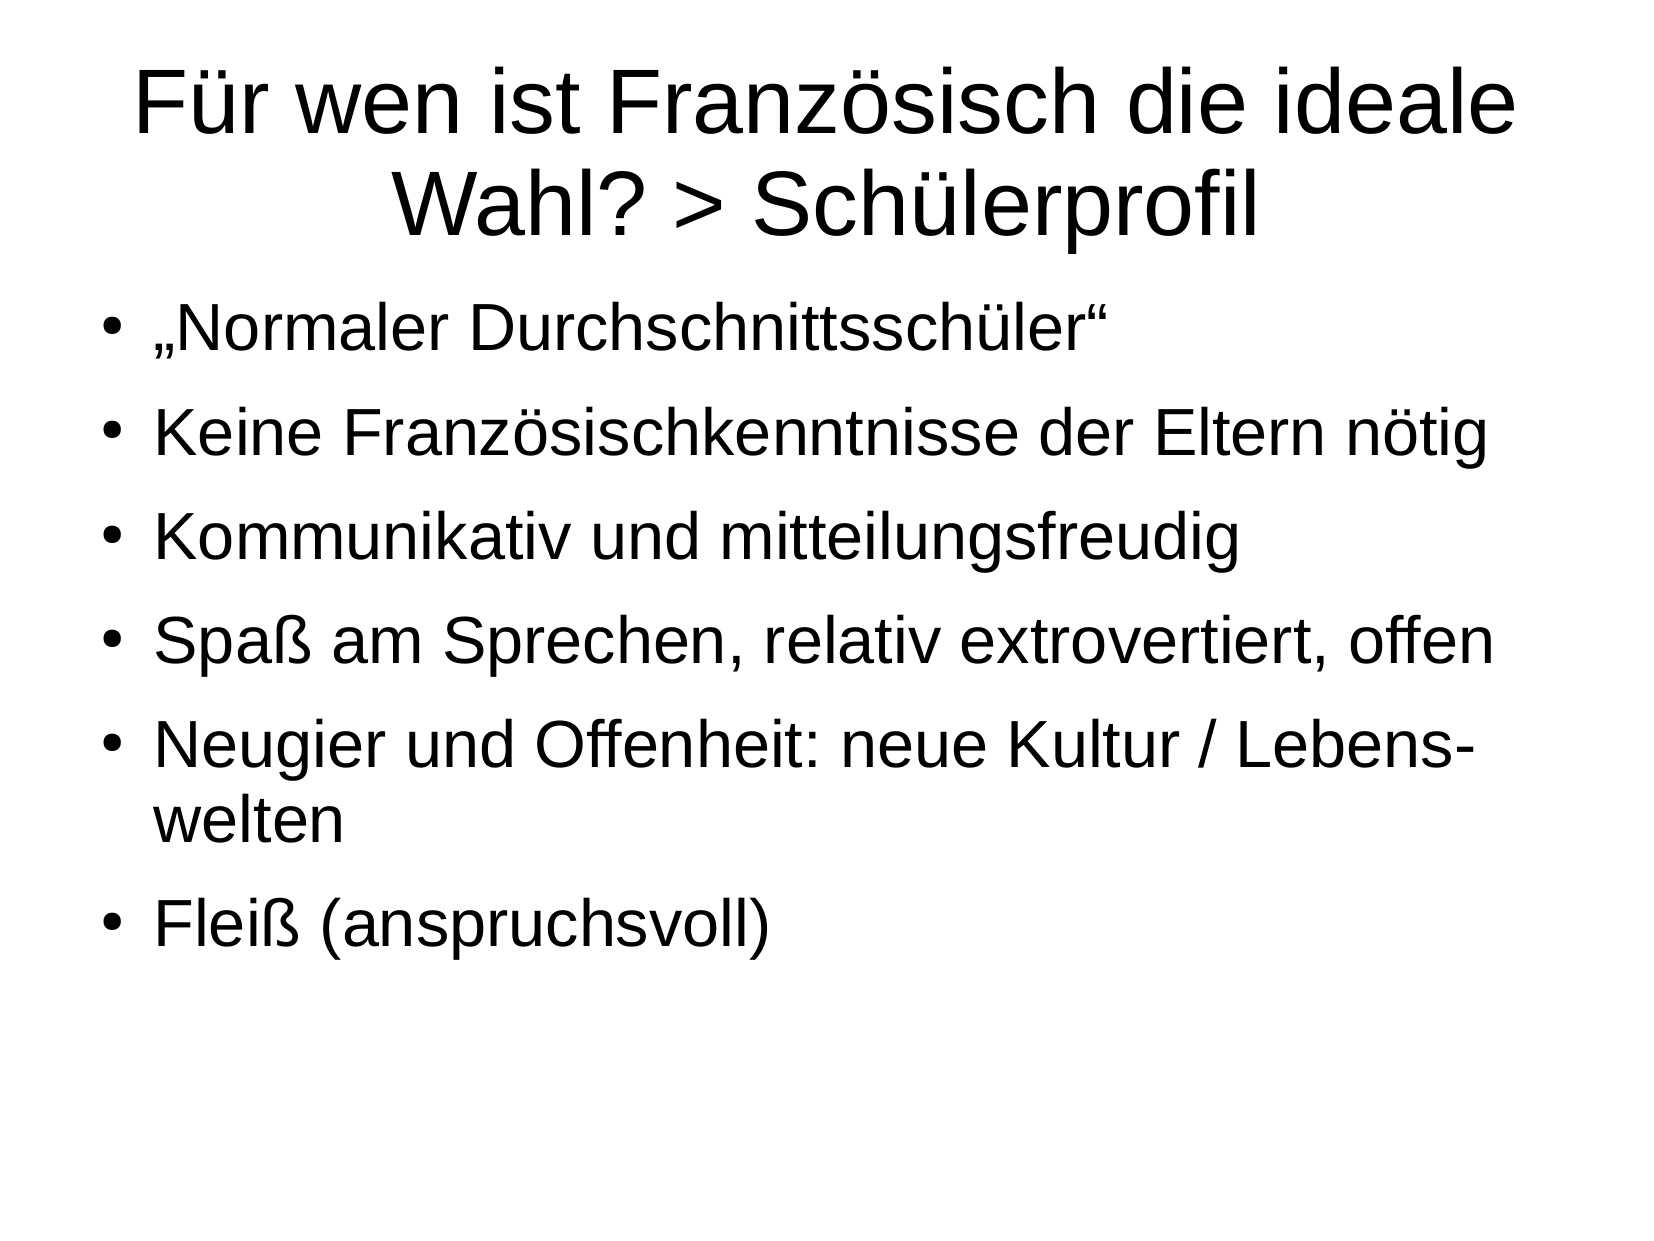

# Für wen ist Französisch die ideale Wahl? > Schülerprofil
„Normaler Durchschnittsschüler“
Keine Französischkenntnisse der Eltern nötig
Kommunikativ und mitteilungsfreudig
Spaß am Sprechen, relativ extrovertiert, offen
Neugier und Offenheit: neue Kultur / Lebens-welten
Fleiß (anspruchsvoll)